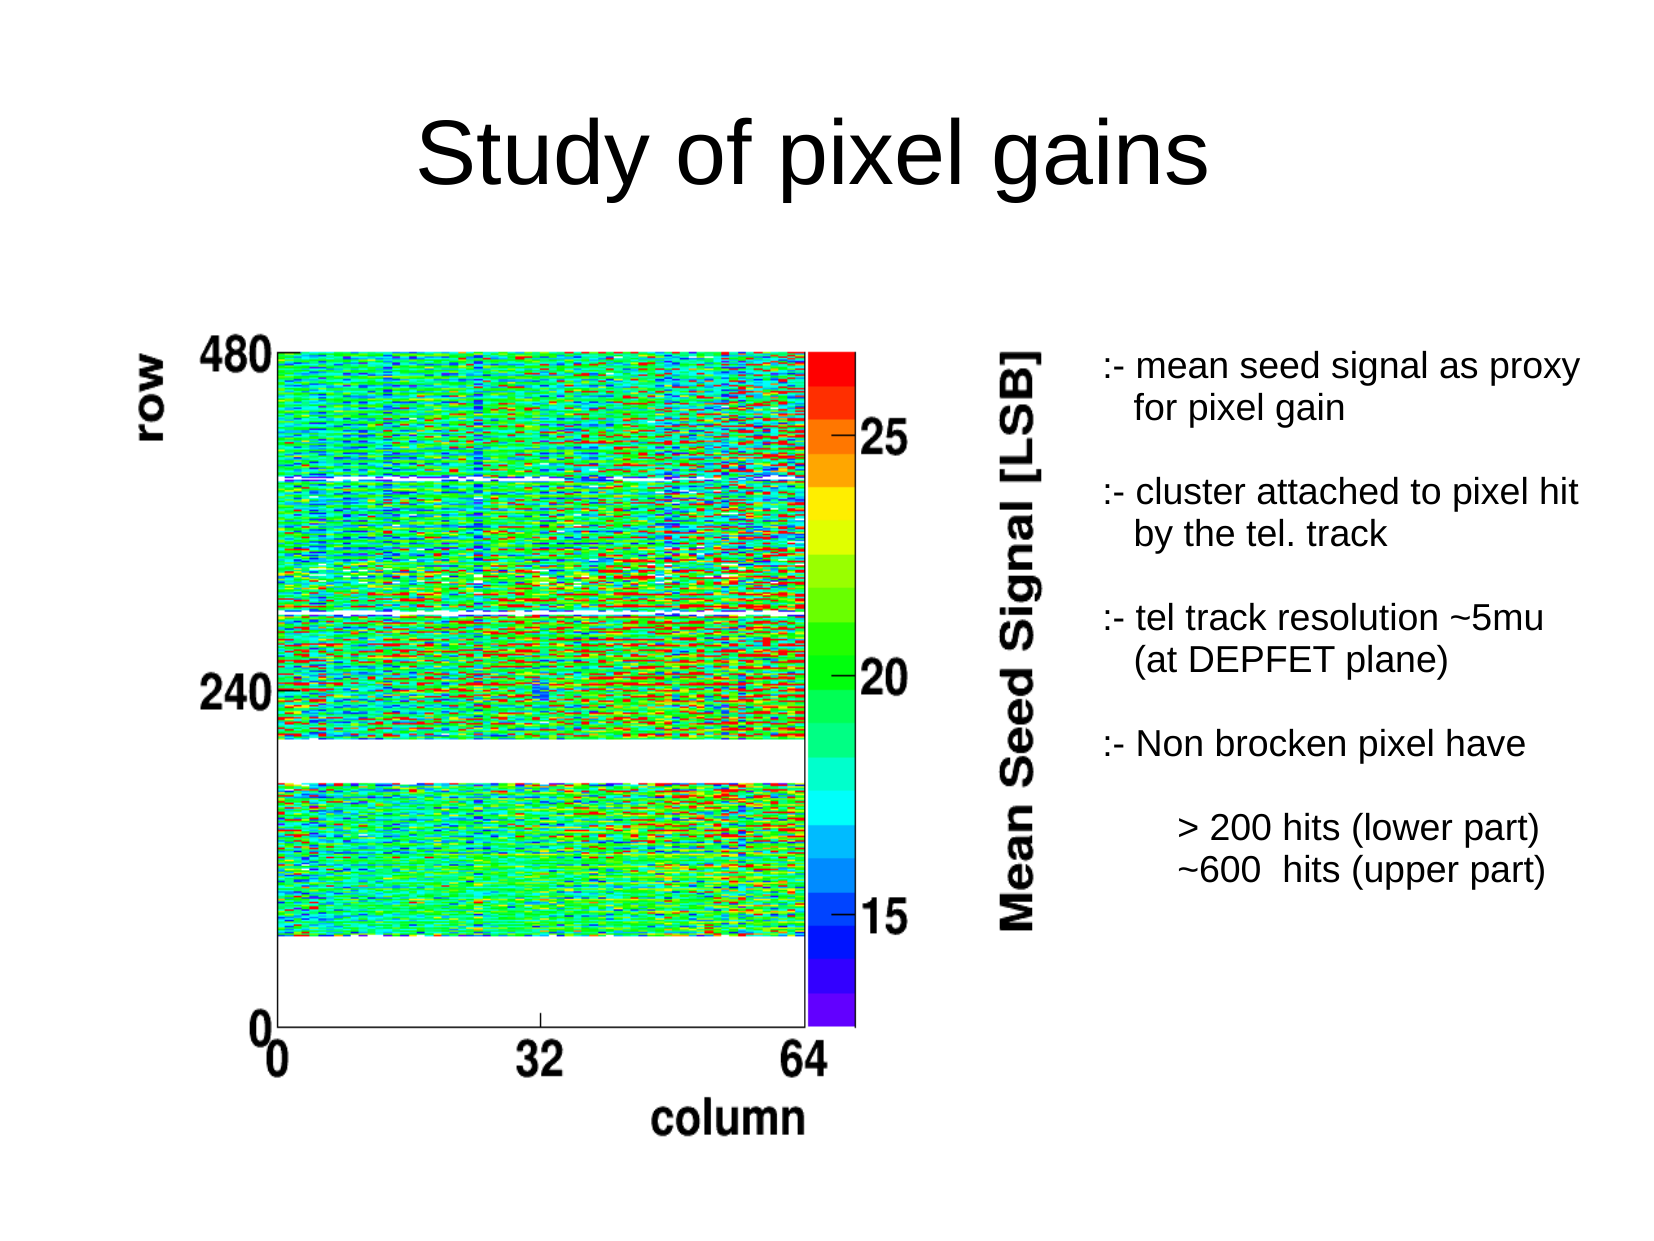

# Study of pixel gains
:- mean seed signal as proxy
 for pixel gain
:- cluster attached to pixel hit
 by the tel. track
:- tel track resolution ~5mu
 (at DEPFET plane)
:- Non brocken pixel have
	> 200 hits (lower part)
	~600 hits (upper part)